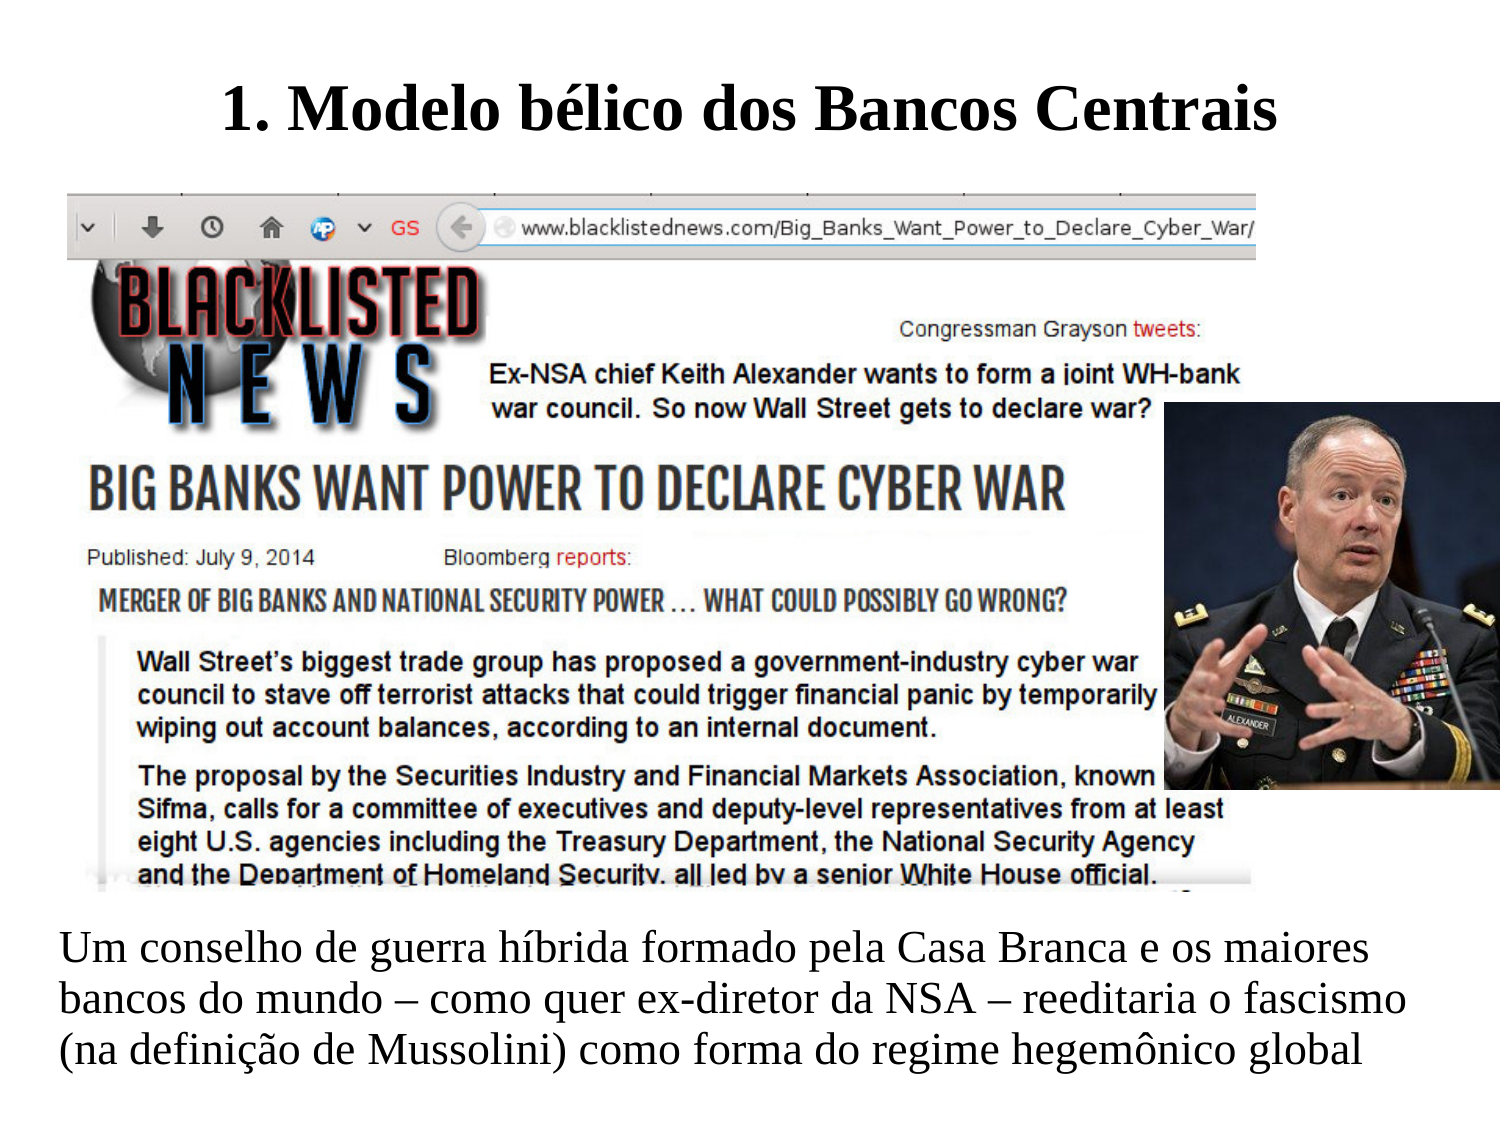

# 1. Modelo bélico dos Bancos Centrais
Um conselho de guerra híbrida formado pela Casa Branca e os maiores
bancos do mundo – como quer ex-diretor da NSA – reeditaria o fascismo
(na definição de Mussolini) como forma do regime hegemônico global